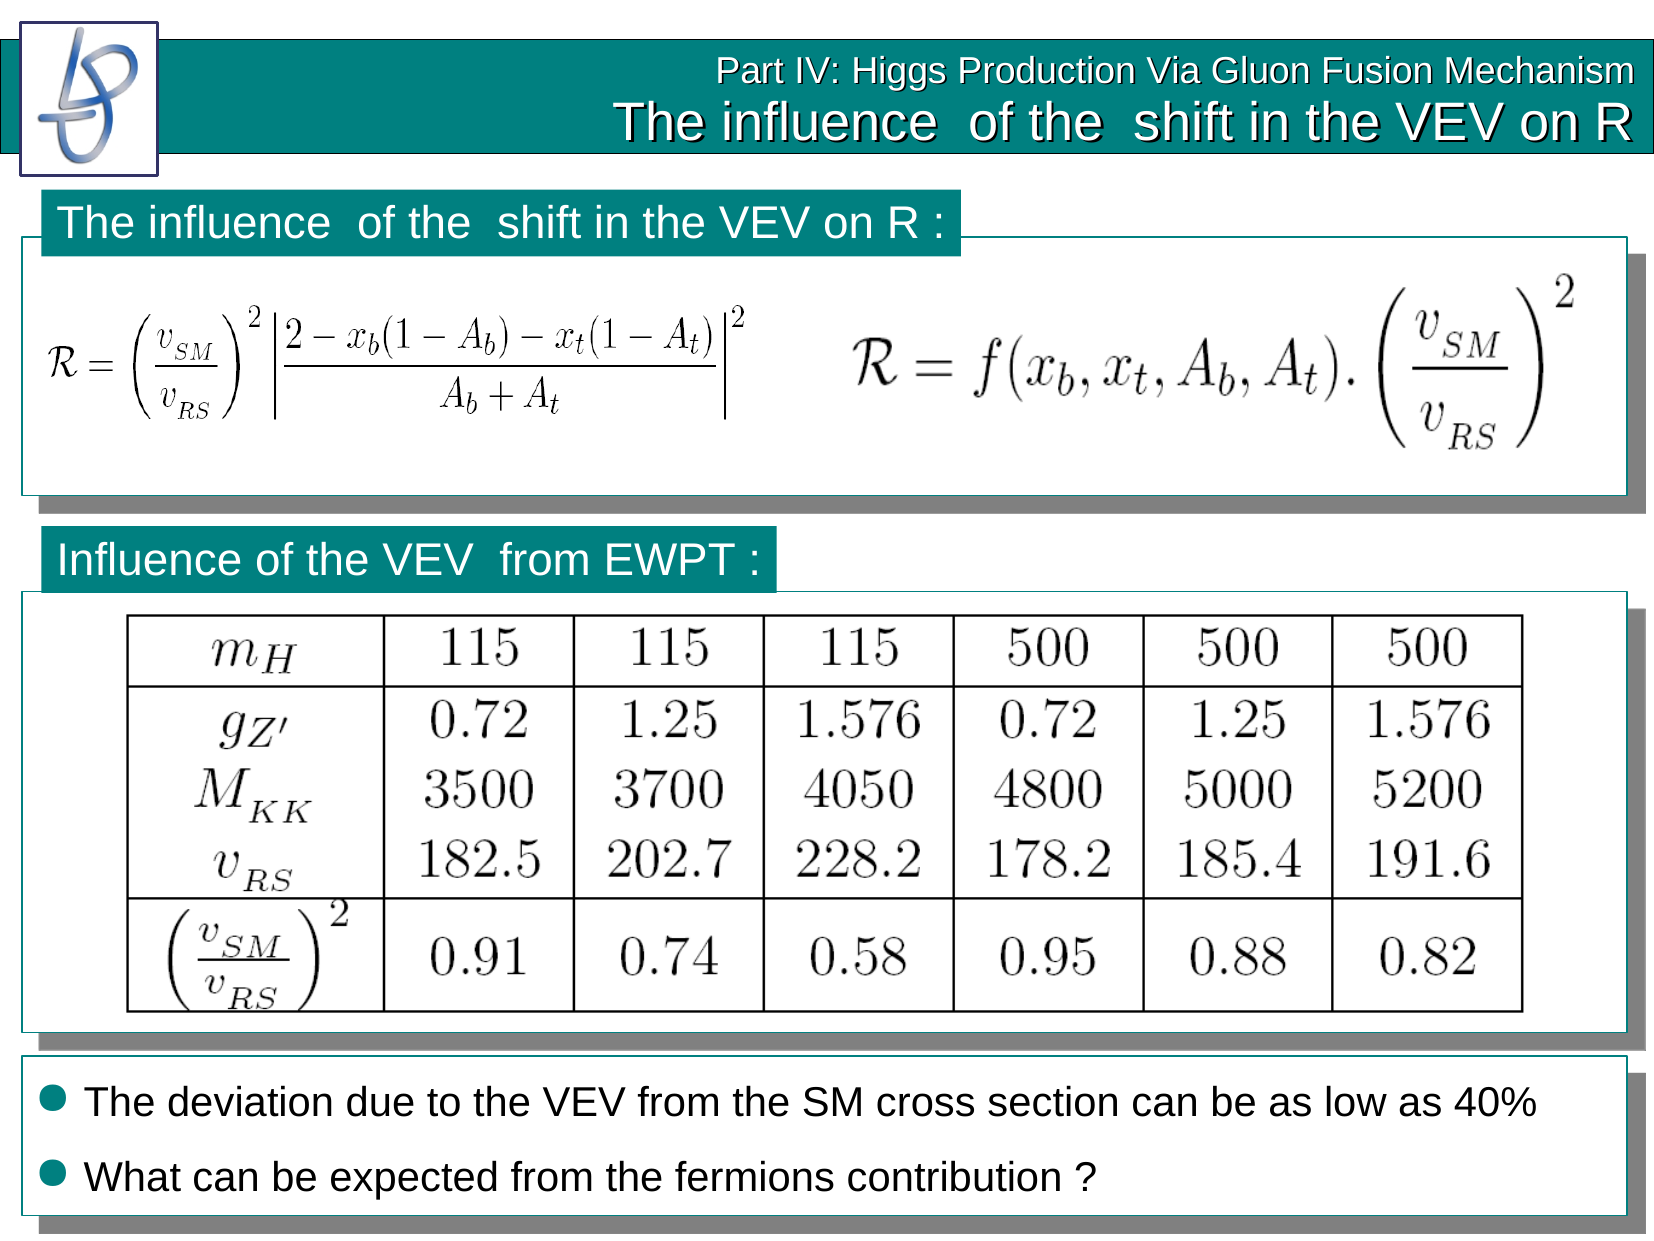

Part IV: Higgs Production Via Gluon Fusion Mechanism
The influence of the shift in the VEV on R
The influence of the shift in the VEV on R :
Influence of the VEV from EWPT :
 The deviation due to the VEV from the SM cross section can be as low as 40%
 What can be expected from the fermions contribution ?